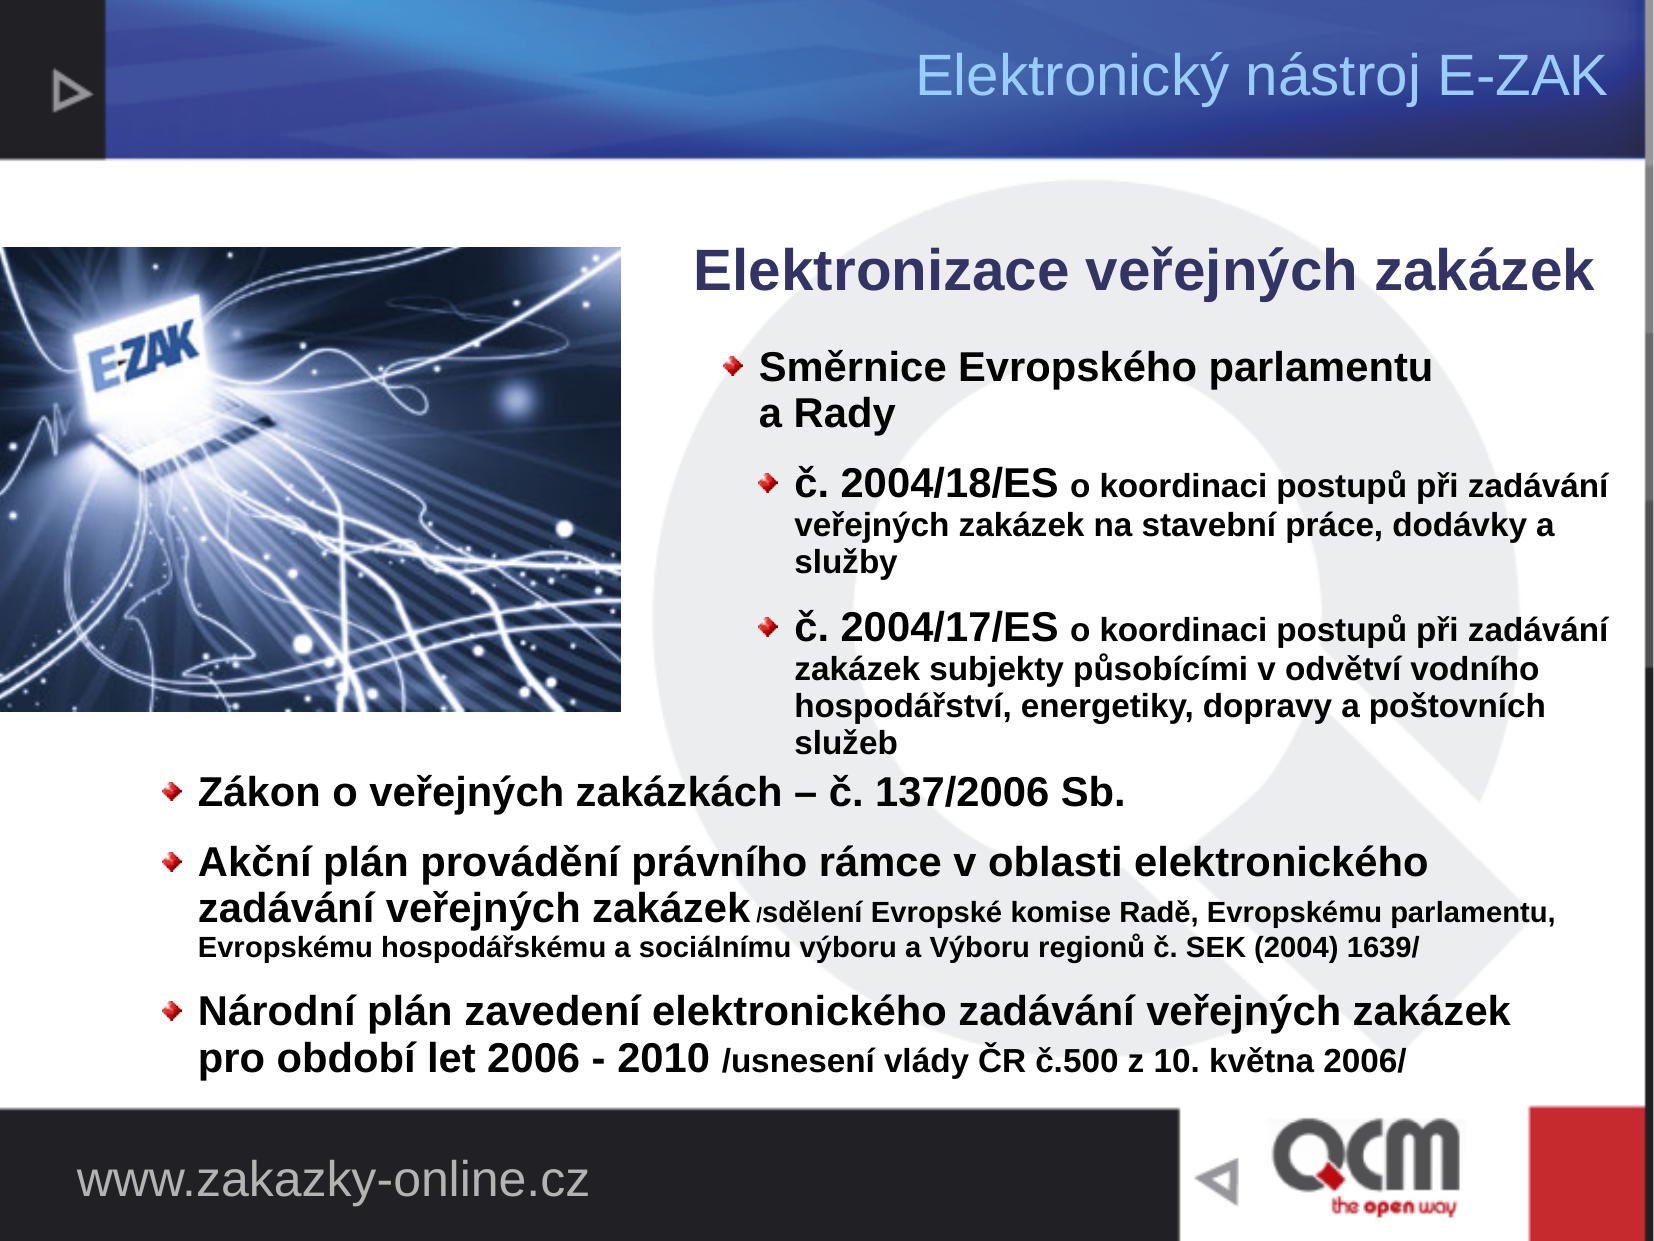

Elektronizace veřejných zakázek
Směrnice Evropského parlamentu
a Rady
č. 2004/18/ES o koordinaci postupů při zadávání veřejných zakázek na stavební práce, dodávky a služby
č. 2004/17/ES o koordinaci postupů při zadávání zakázek subjekty působícími v odvětví vodního hospodářství, energetiky, dopravy a poštovních služeb
Zákon o veřejných zakázkách – č. 137/2006 Sb.
Akční plán provádění právního rámce v oblasti elektronického zadávání veřejných zakázek /sdělení Evropské komise Radě, Evropskému parlamentu, Evropskému hospodářskému a sociálnímu výboru a Výboru regionů č. SEK (2004) 1639/
Národní plán zavedení elektronického zadávání veřejných zakázek pro období let 2006 - 2010 /usnesení vlády ČR č.500 z 10. května 2006/